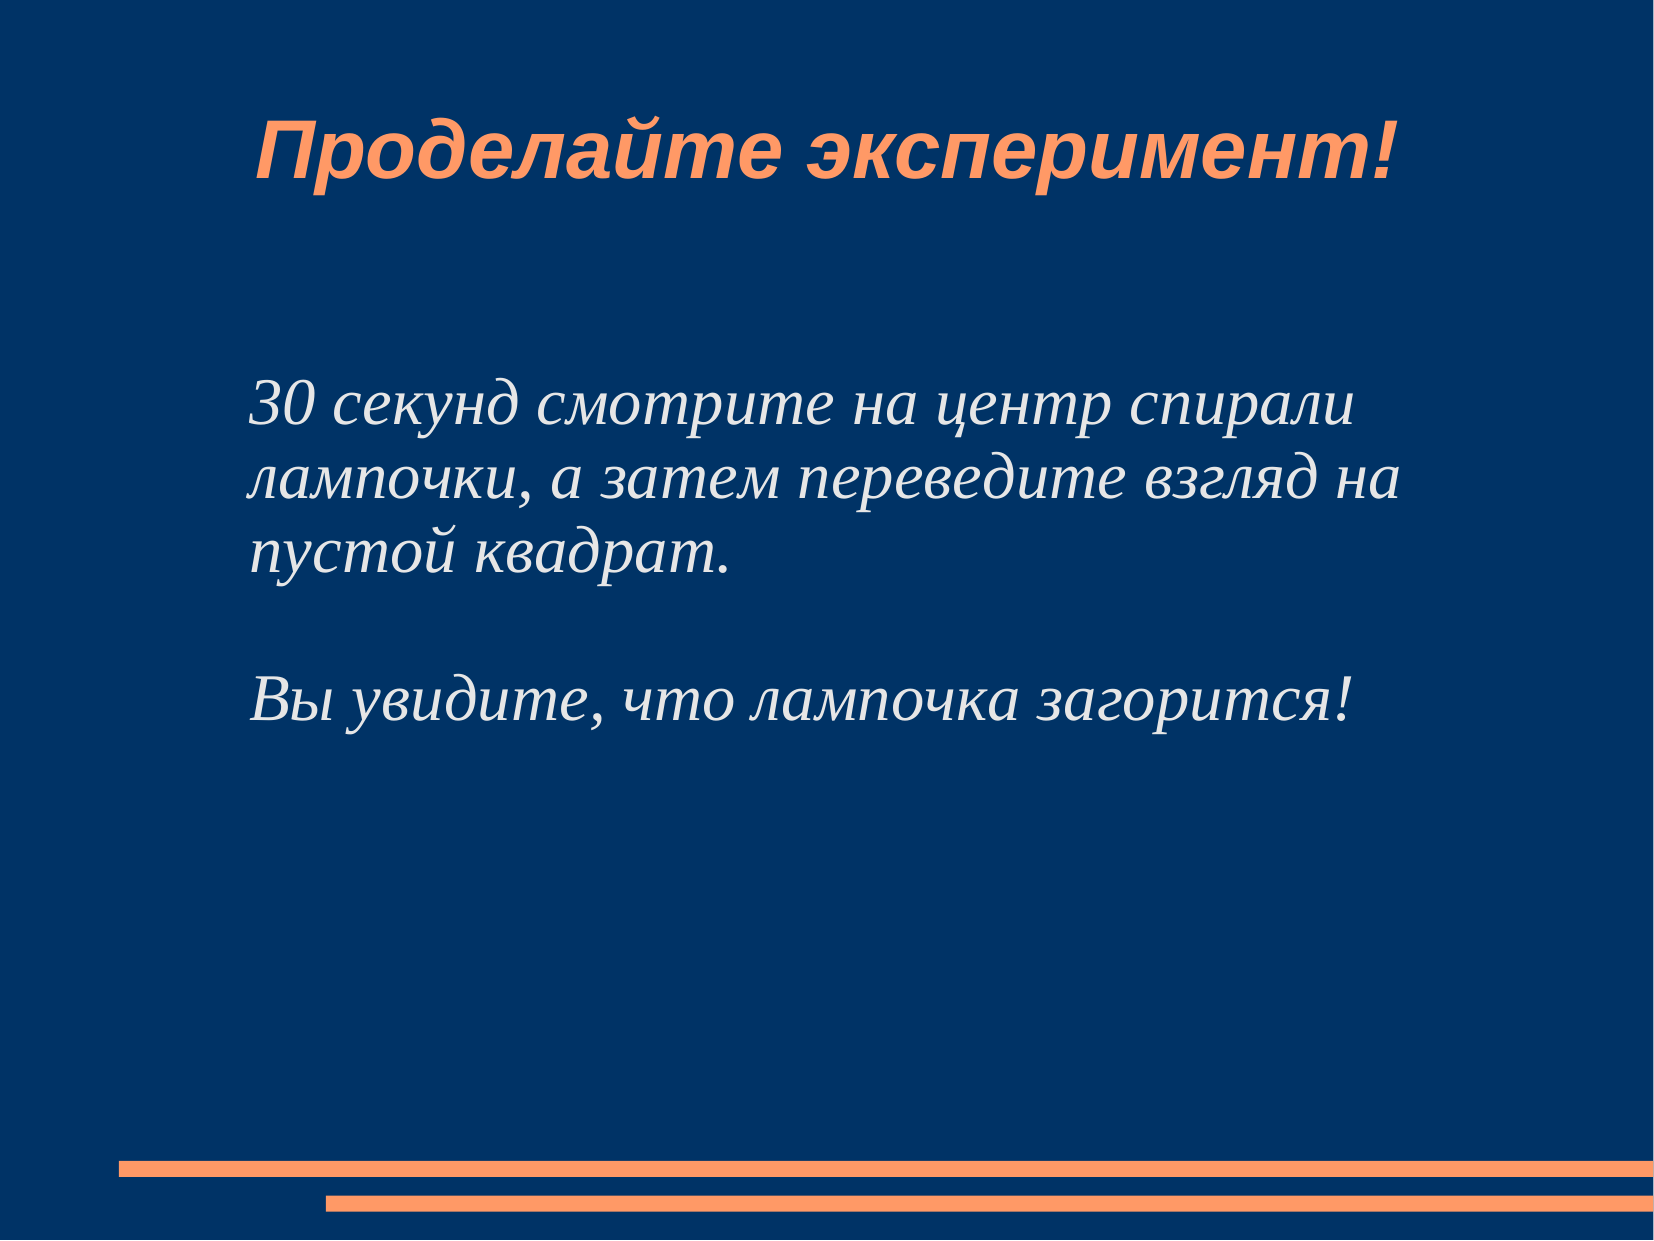

# Проделайте эксперимент!
30 секунд смотрите на центр спирали лампочки, а затем переведите взгляд на пустой квадрат.
Вы увидите, что лампочка загорится!